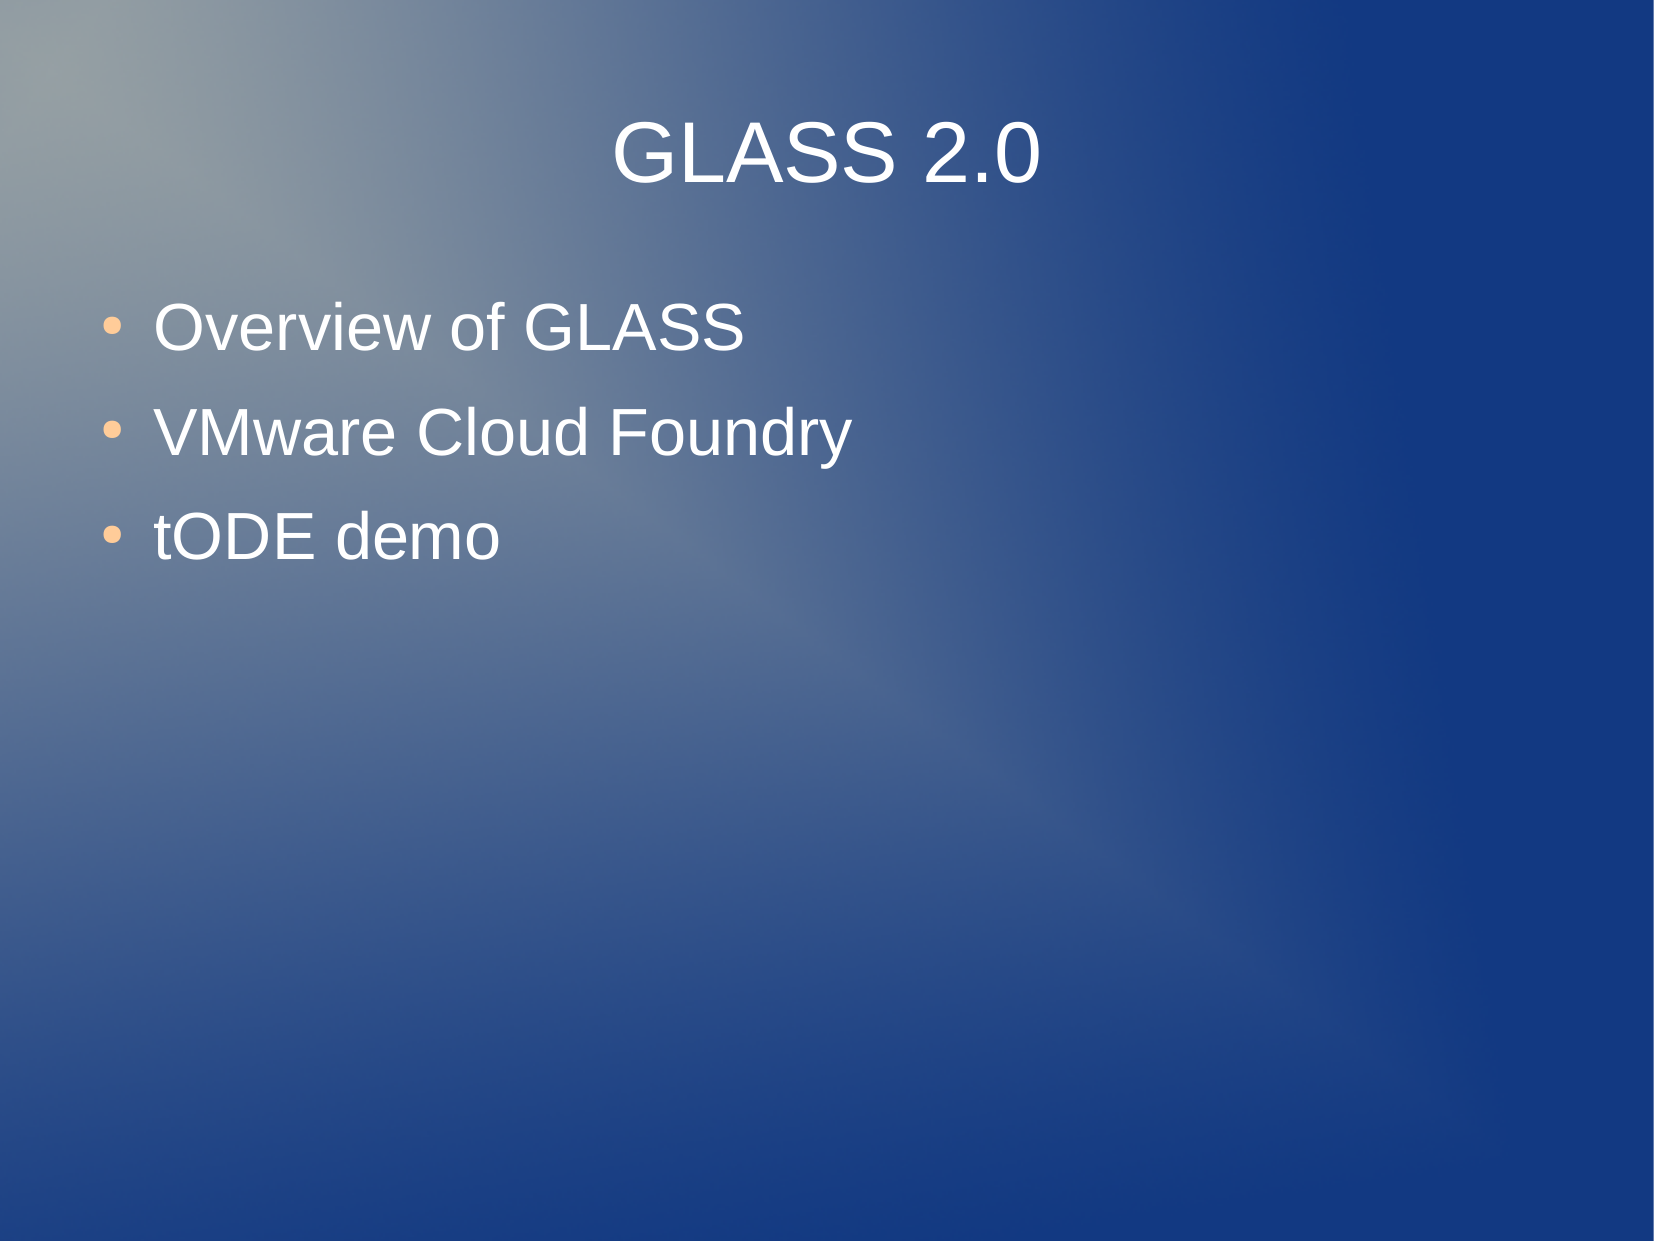

# GLASS 2.0
Overview of GLASS
VMware Cloud Foundry
tODE demo